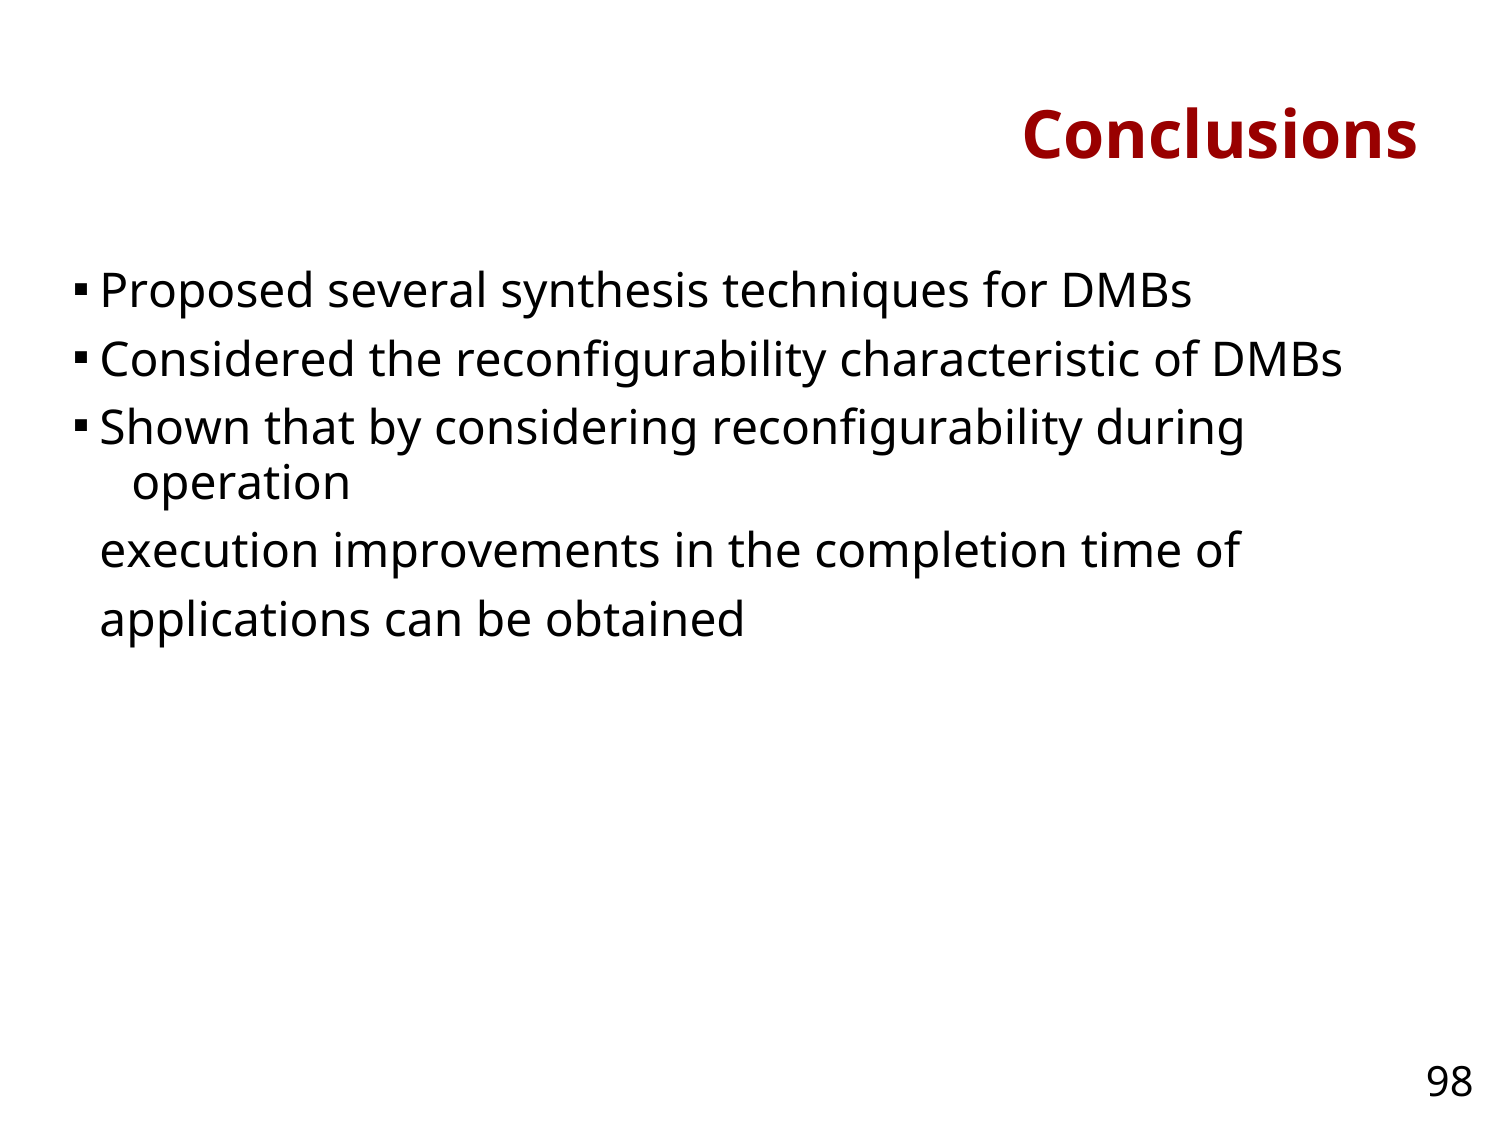

# Conclusions
 Proposed several synthesis techniques for DMBs
 Considered the reconfigurability characteristic of DMBs
 Shown that by considering reconfigurability during operation
 execution improvements in the completion time of
 applications can be obtained